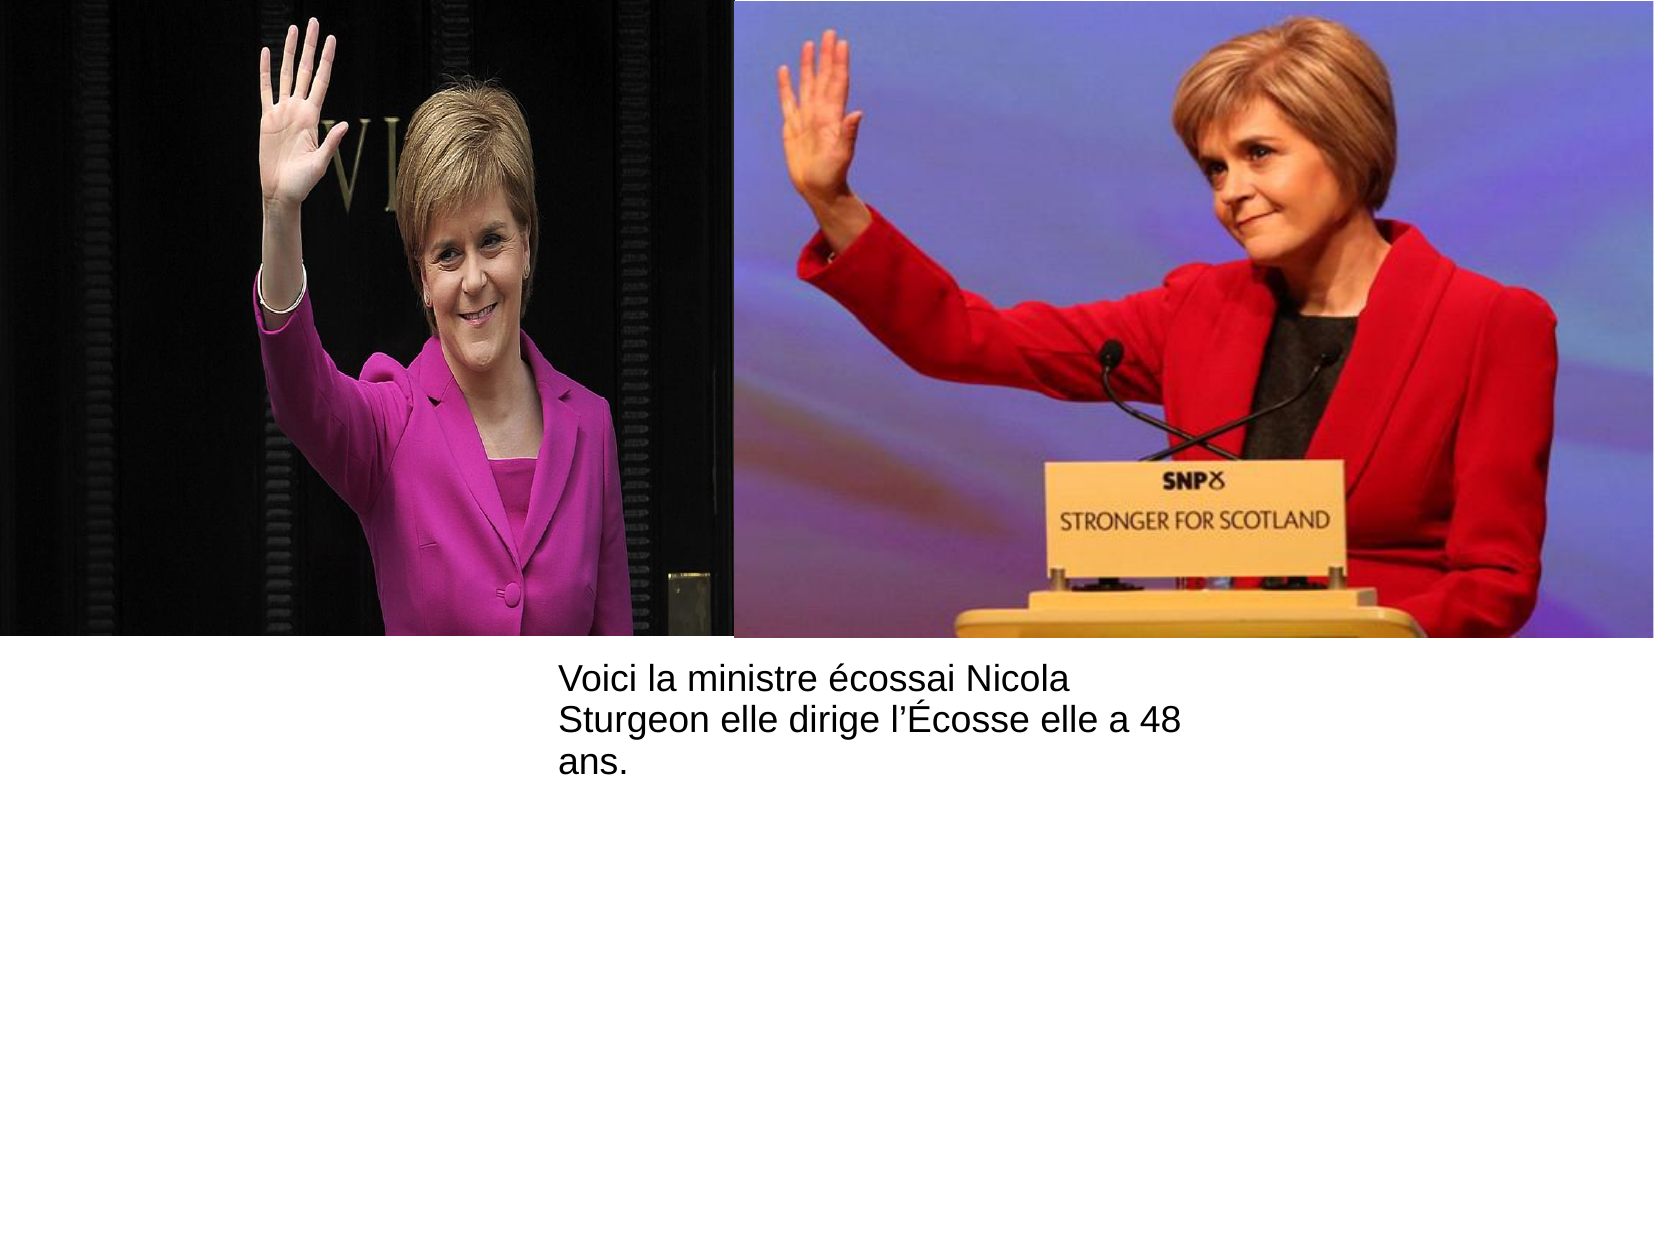

Voici la ministre écossai Nicola Sturgeon elle dirige l’Écosse elle a 48 ans.